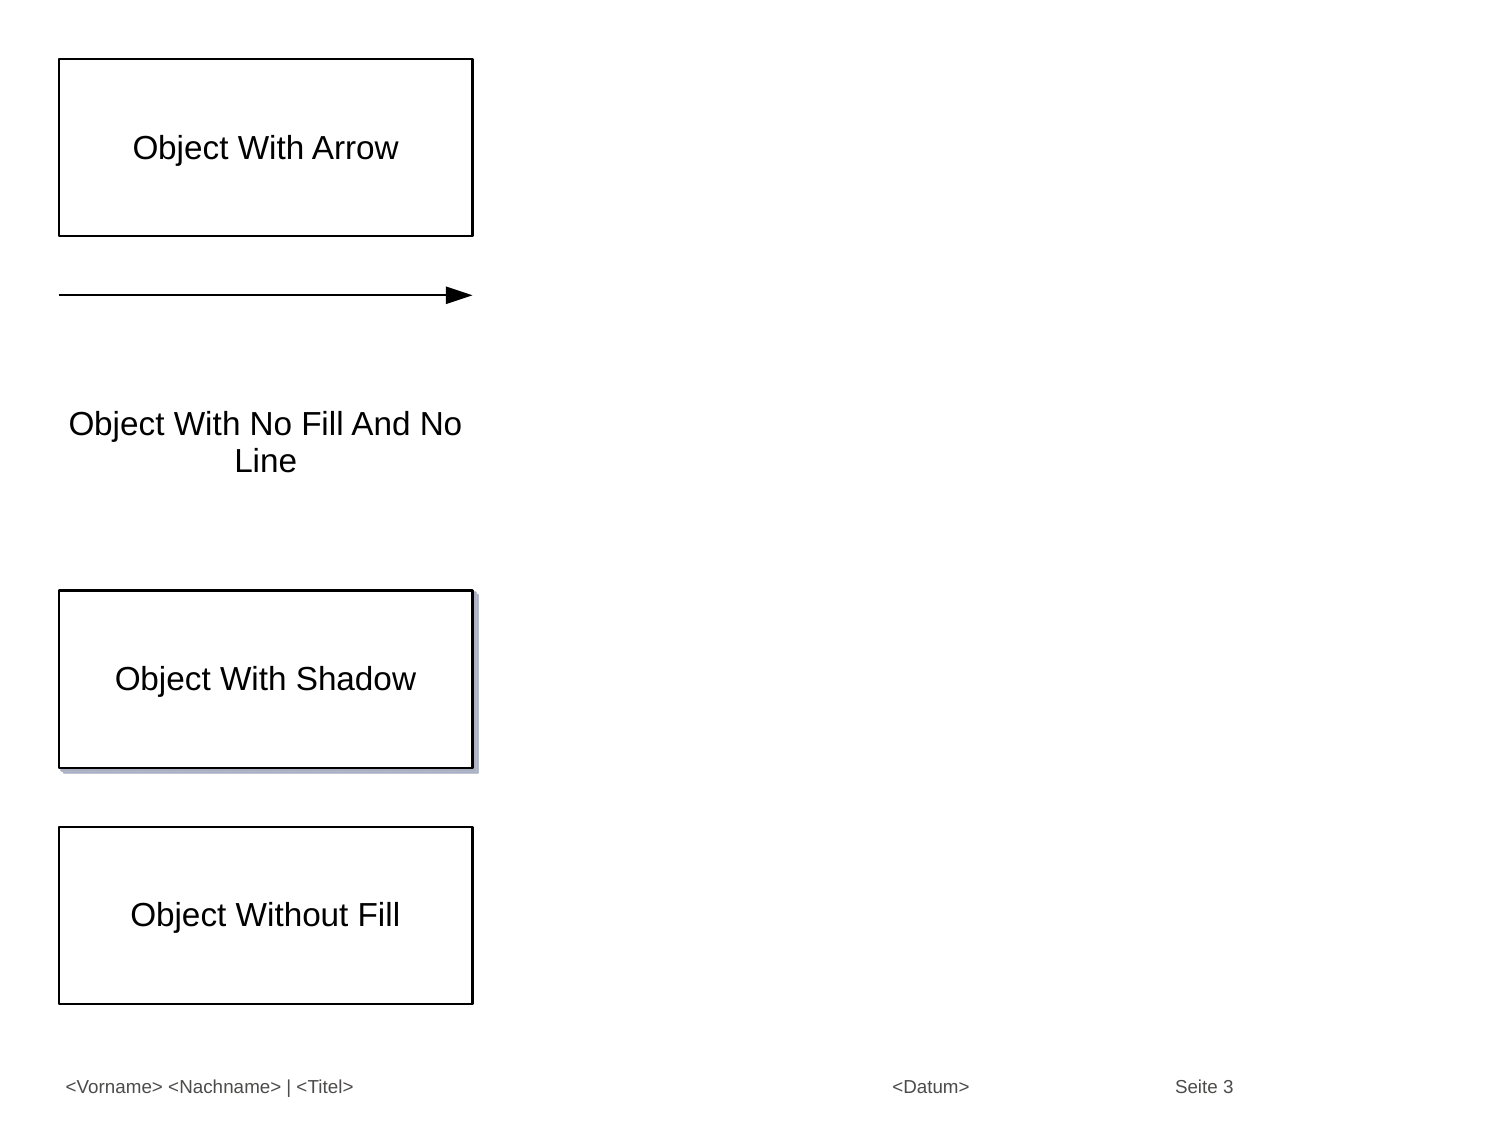

Object With Arrow
Object With No Fill And No Line
Object With Shadow
Object Without Fill
<Vorname> <Nachname> | <Titel>
<Datum>
3